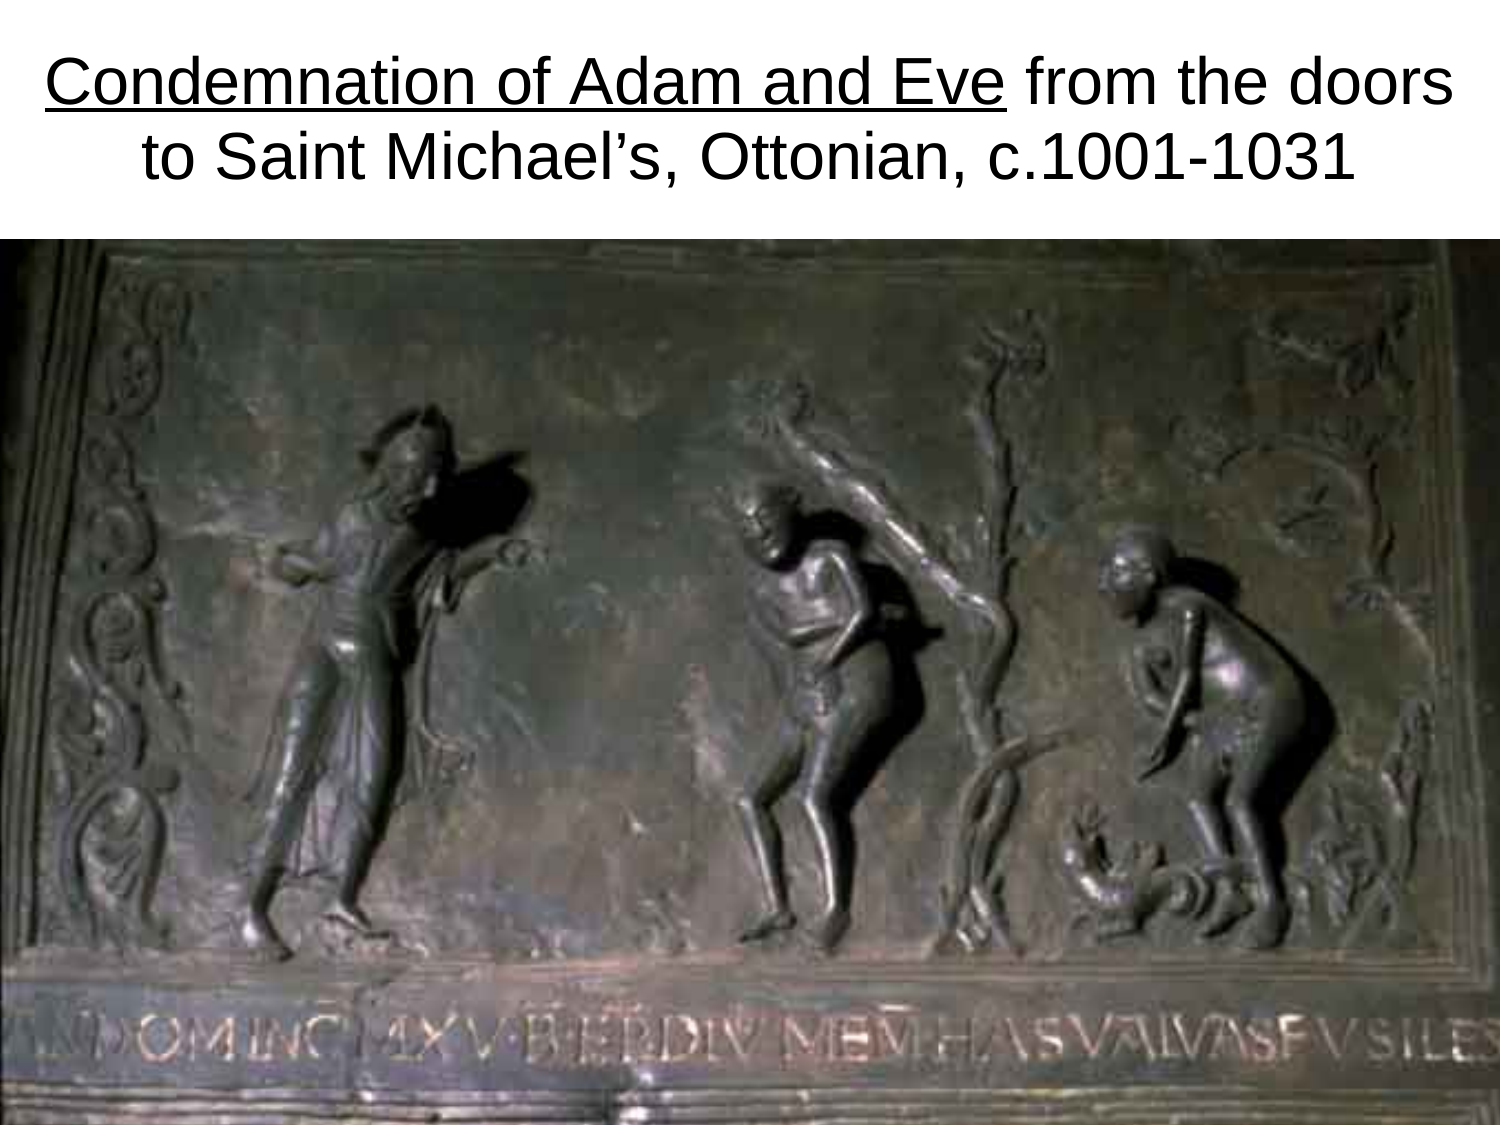

# Condemnation of Adam and Eve from the doors to Saint Michael’s, Ottonian, c.1001-1031